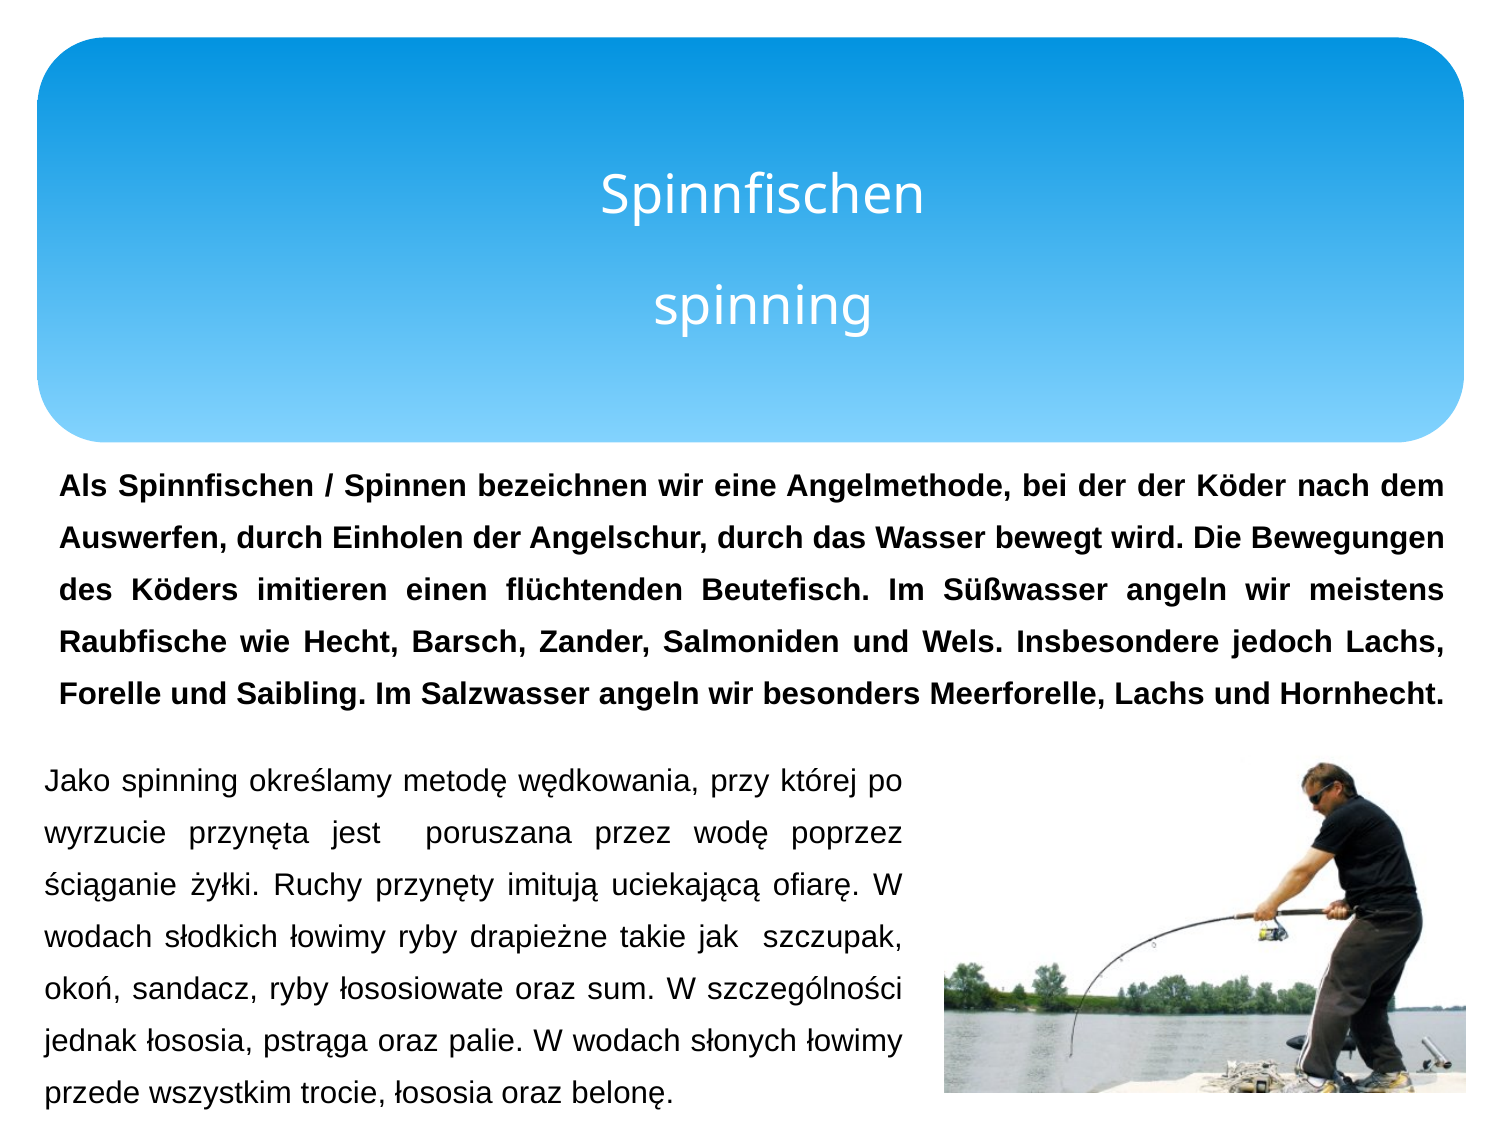

# Spinnfischen spinning
Als Spinnfischen / Spinnen bezeichnen wir eine Angelmethode, bei der der Köder nach dem Auswerfen, durch Einholen der Angelschur, durch das Wasser bewegt wird. Die Bewegungen des Köders imitieren einen flüchtenden Beutefisch. Im Süßwasser angeln wir meistens Raubfische wie Hecht, Barsch, Zander, Salmoniden und Wels. Insbesondere jedoch Lachs, Forelle und Saibling. Im Salzwasser angeln wir besonders Meerforelle, Lachs und Hornhecht.
Jako spinning określamy metodę wędkowania, przy której po wyrzucie przynęta jest poruszana przez wodę poprzez ściąganie żyłki. Ruchy przynęty imitują uciekającą ofiarę. W wodach słodkich łowimy ryby drapieżne takie jak szczupak, okoń, sandacz, ryby łososiowate oraz sum. W szczególności jednak łososia, pstrąga oraz palie. W wodach słonych łowimy przede wszystkim trocie, łososia oraz belonę.